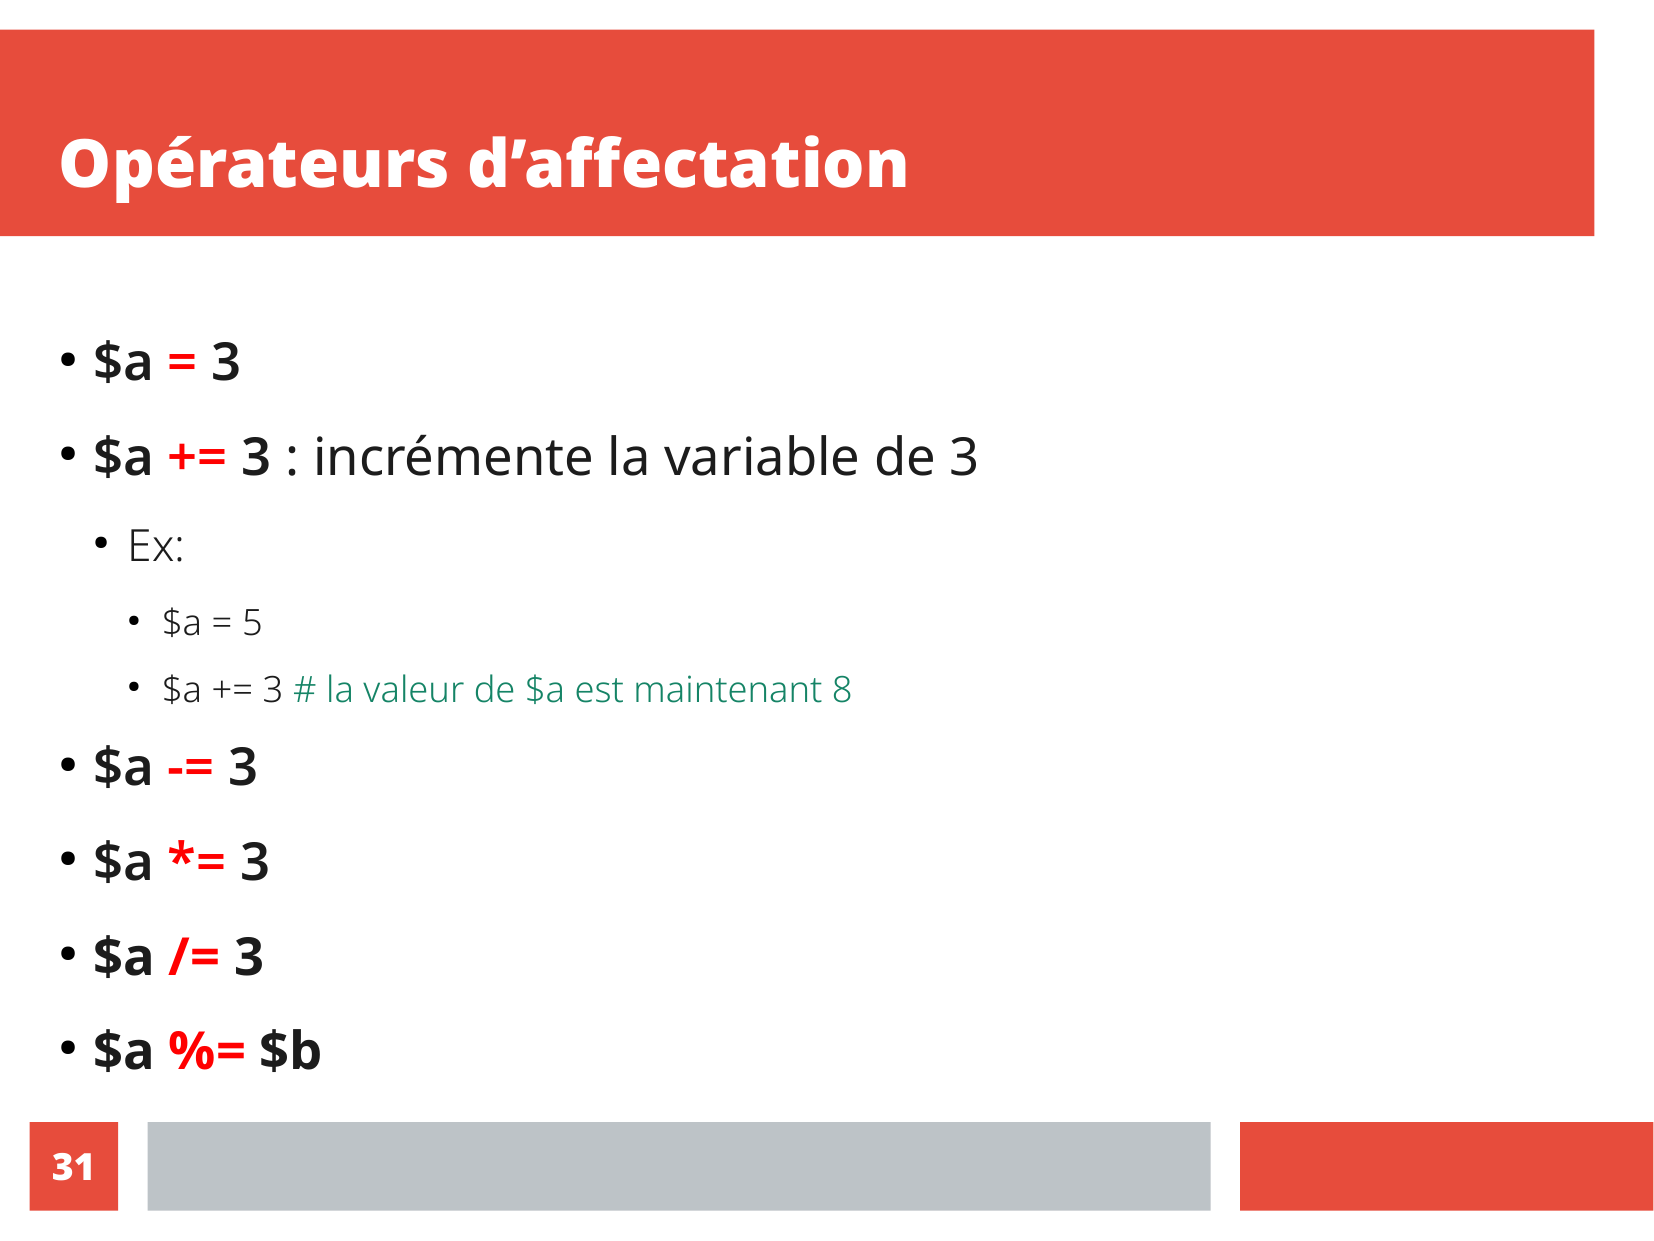

# Opérateurs d’affectation
$a = 3
$a += 3 : incrémente la variable de 3
Ex:
$a = 5
$a += 3 # la valeur de $a est maintenant 8
$a -= 3
$a *= 3
$a /= 3
$a %= $b
31